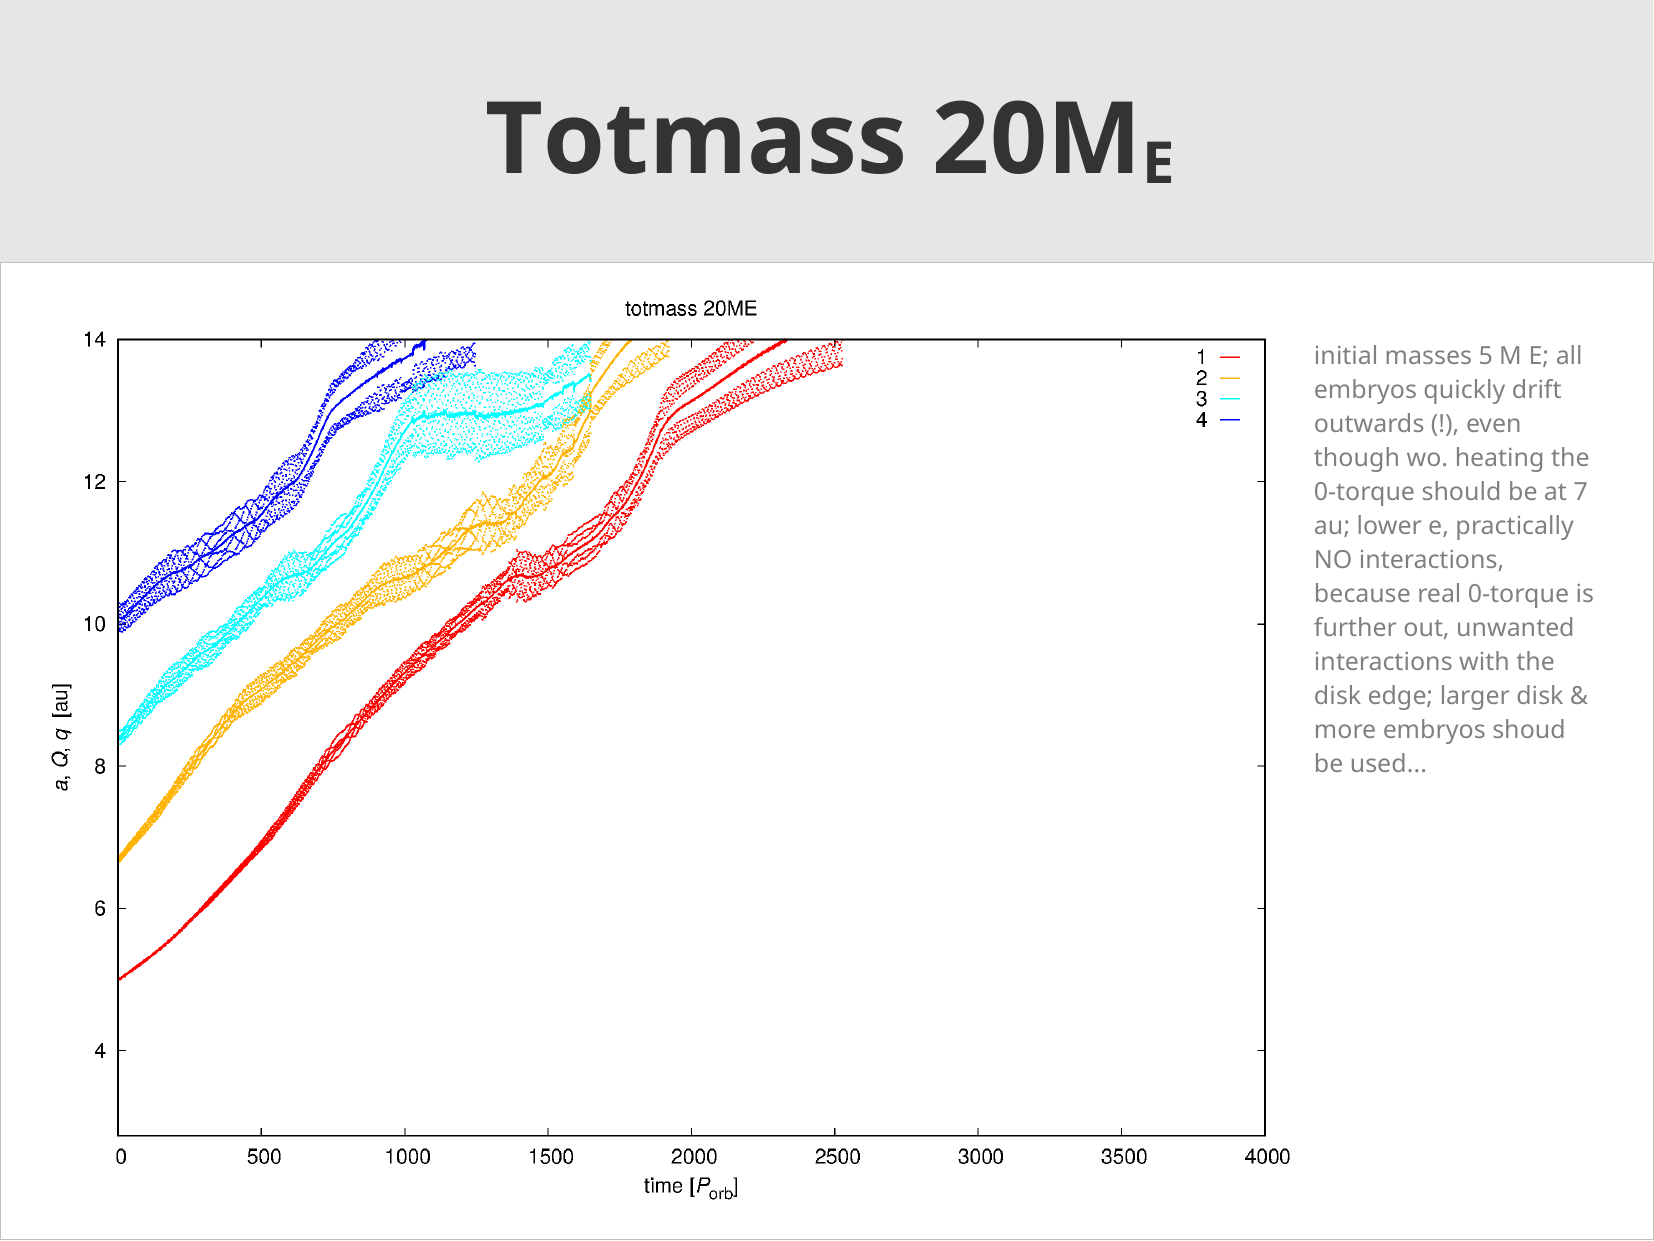

# Totmass 20ME
initial masses 5 M E; all embryos quickly drift outwards (!), even though wo. heating the 0-torque should be at 7 au; lower e, practically NO interactions, because real 0-torque is further out, unwanted interactions with the disk edge; larger disk & more embryos shoud be used...